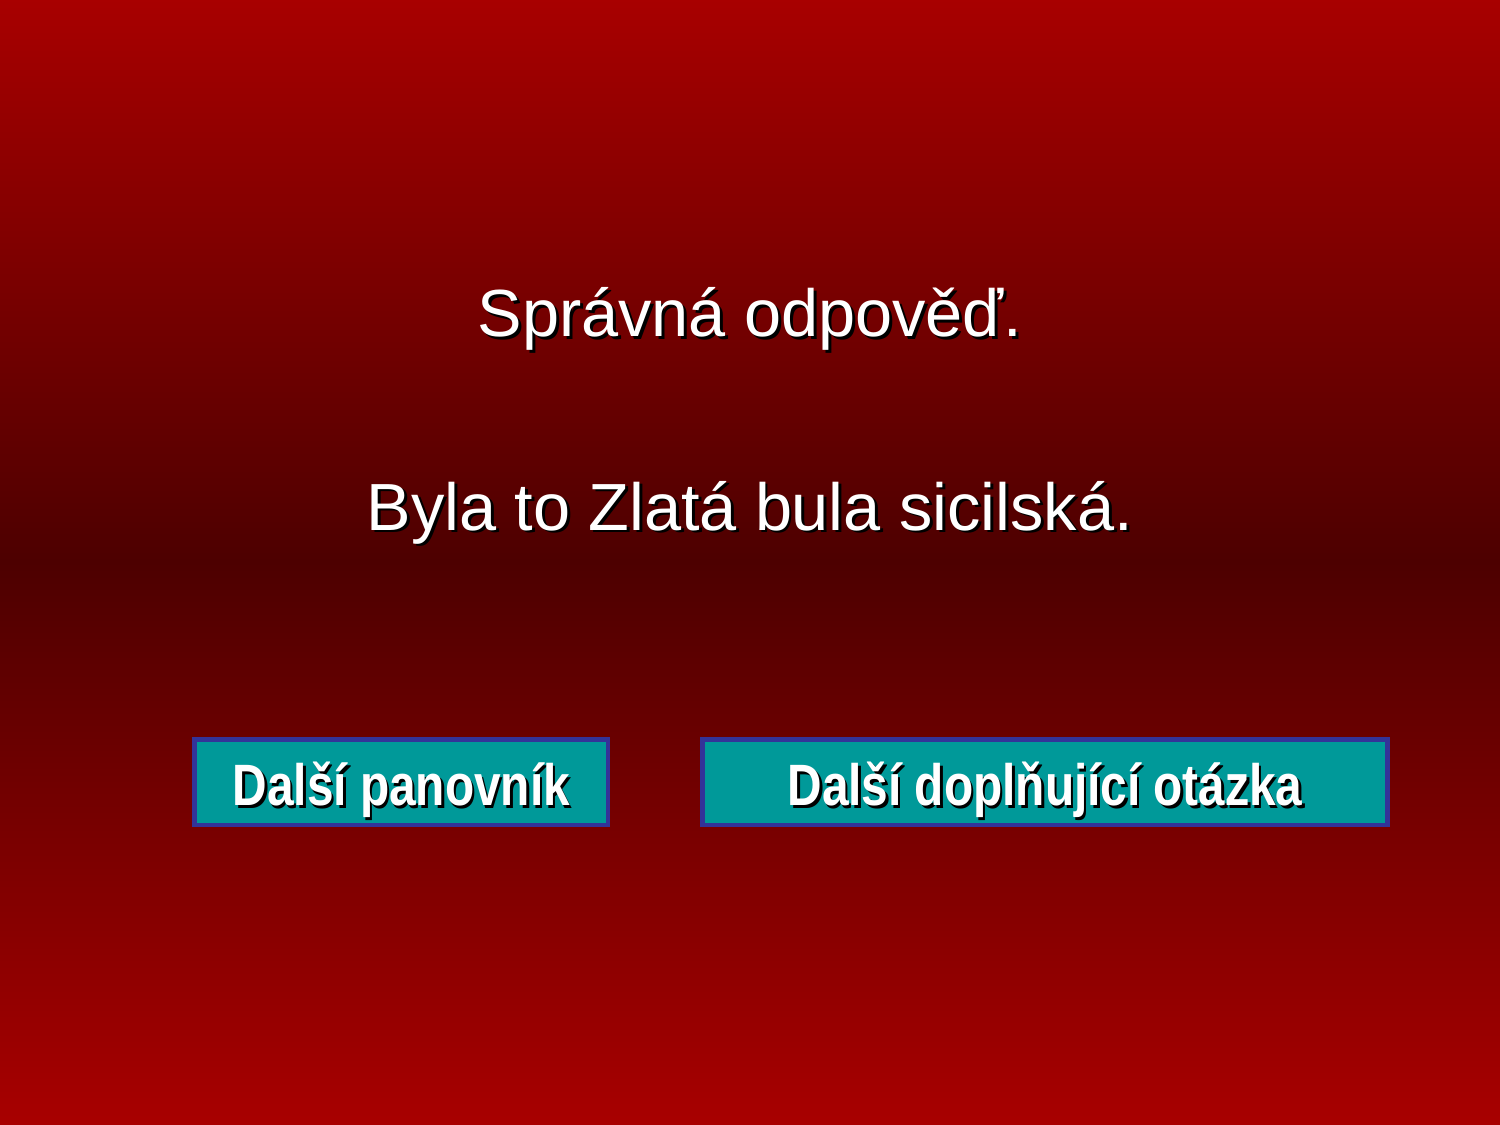

#
Správná odpověď.
Byla to Zlatá bula sicilská.
Další panovník
Další doplňující otázka